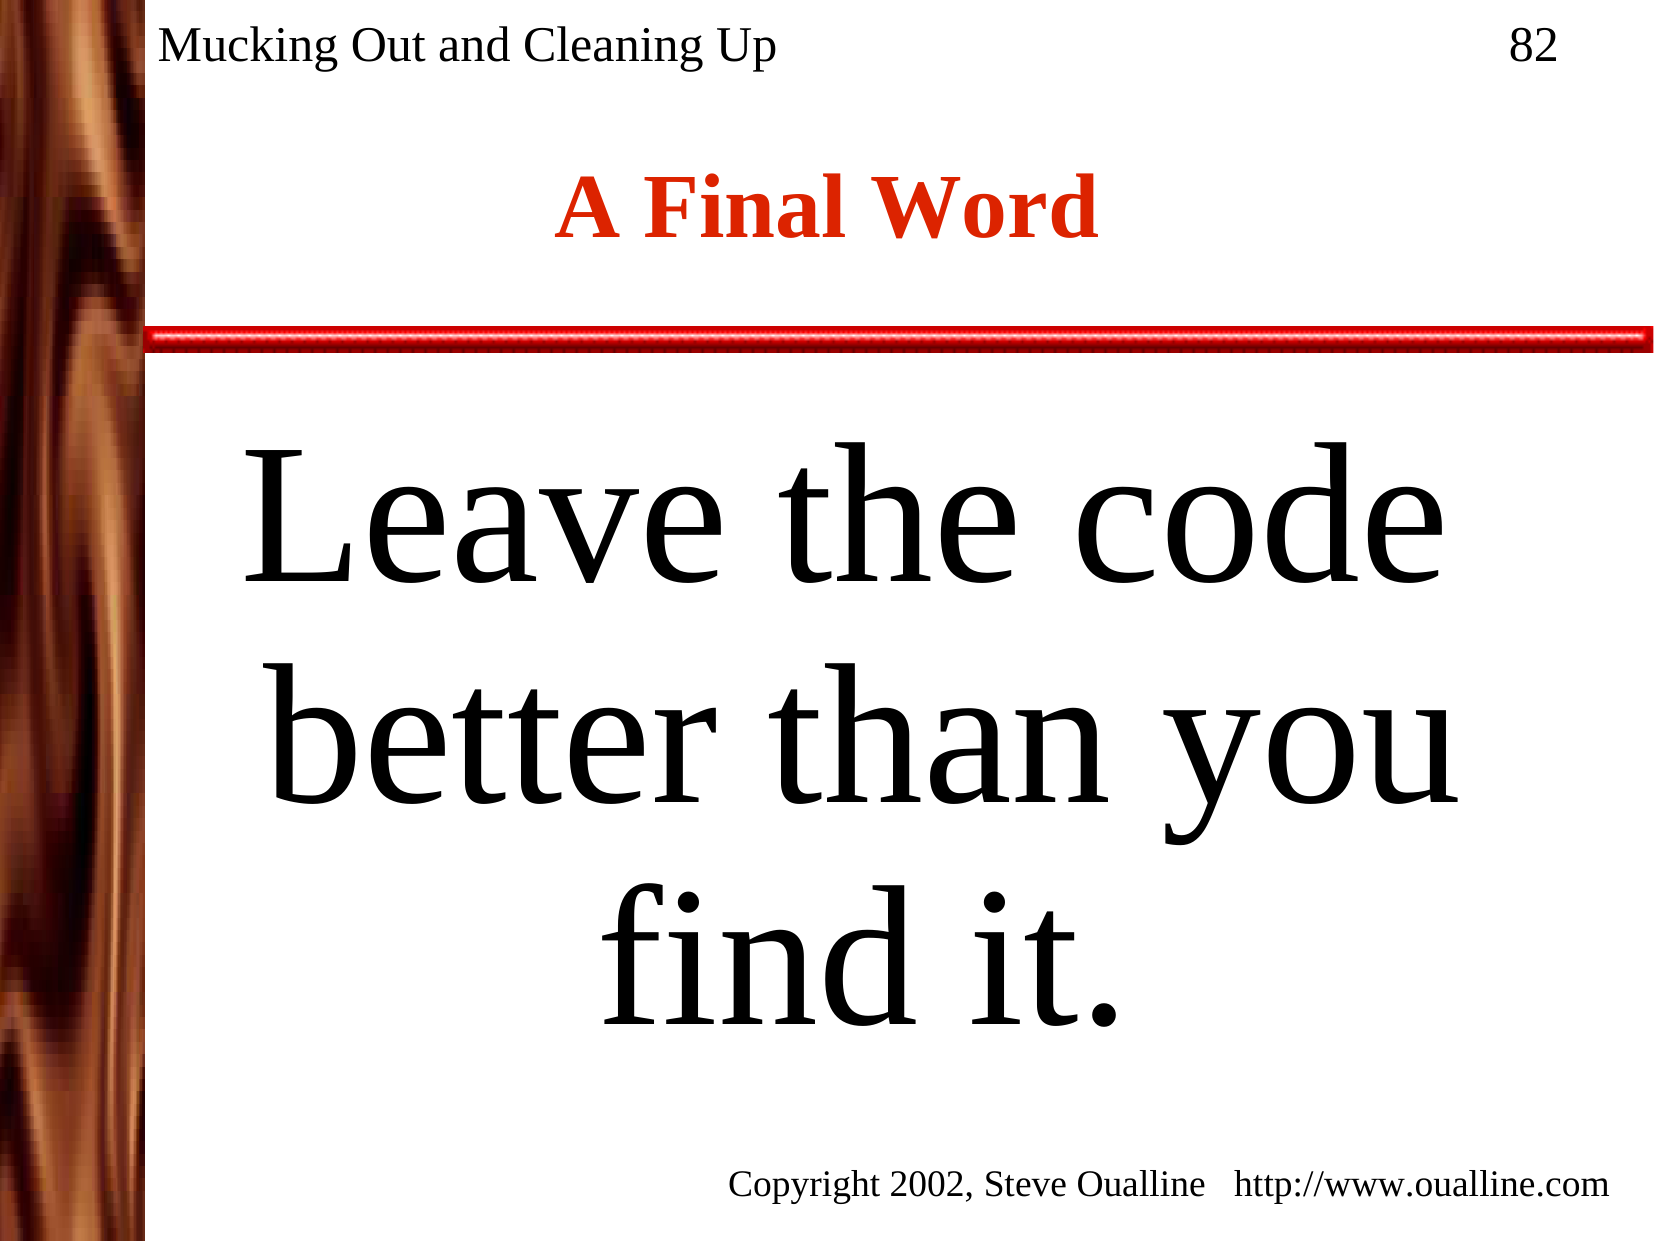

# A Final Word
Leave the code better than you find it.